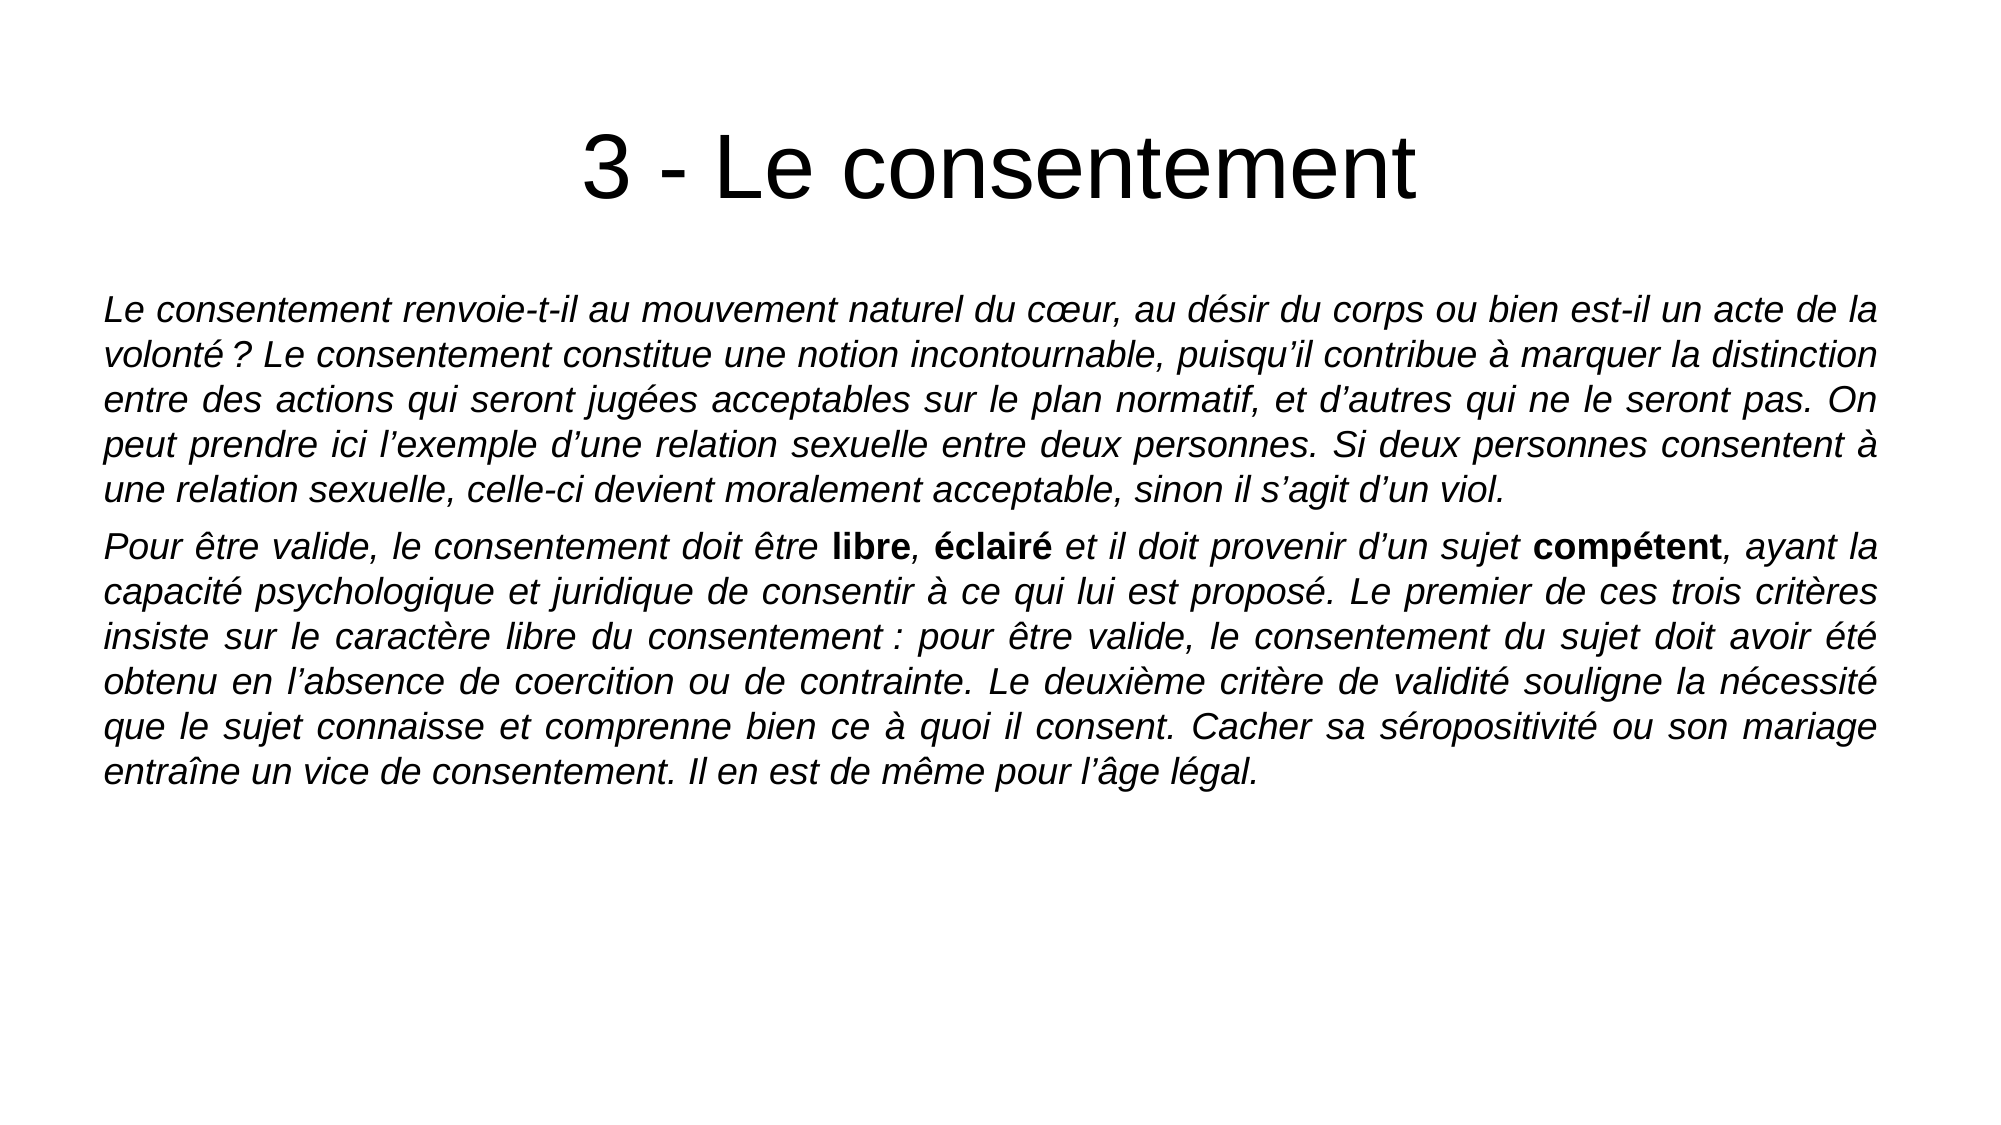

# 3 - Le consentement
Le consentement renvoie-t-il au mouvement naturel du cœur, au désir du corps ou bien est-il un acte de la volonté ? Le consentement constitue une notion incontournable, puisqu’il contribue à marquer la distinction entre des actions qui seront jugées acceptables sur le plan normatif, et d’autres qui ne le seront pas. On peut prendre ici l’exemple d’une relation sexuelle entre deux personnes. Si deux personnes consentent à une relation sexuelle, celle-ci devient moralement acceptable, sinon il s’agit d’un viol.
Pour être valide, le consentement doit être libre, éclairé et il doit provenir d’un sujet compétent, ayant la capacité psychologique et juridique de consentir à ce qui lui est proposé. Le premier de ces trois critères insiste sur le caractère libre du consentement : pour être valide, le consentement du sujet doit avoir été obtenu en l’absence de coercition ou de contrainte. Le deuxième critère de validité souligne la nécessité que le sujet connaisse et comprenne bien ce à quoi il consent. Cacher sa séropositivité ou son mariage entraîne un vice de consentement. Il en est de même pour l’âge légal.